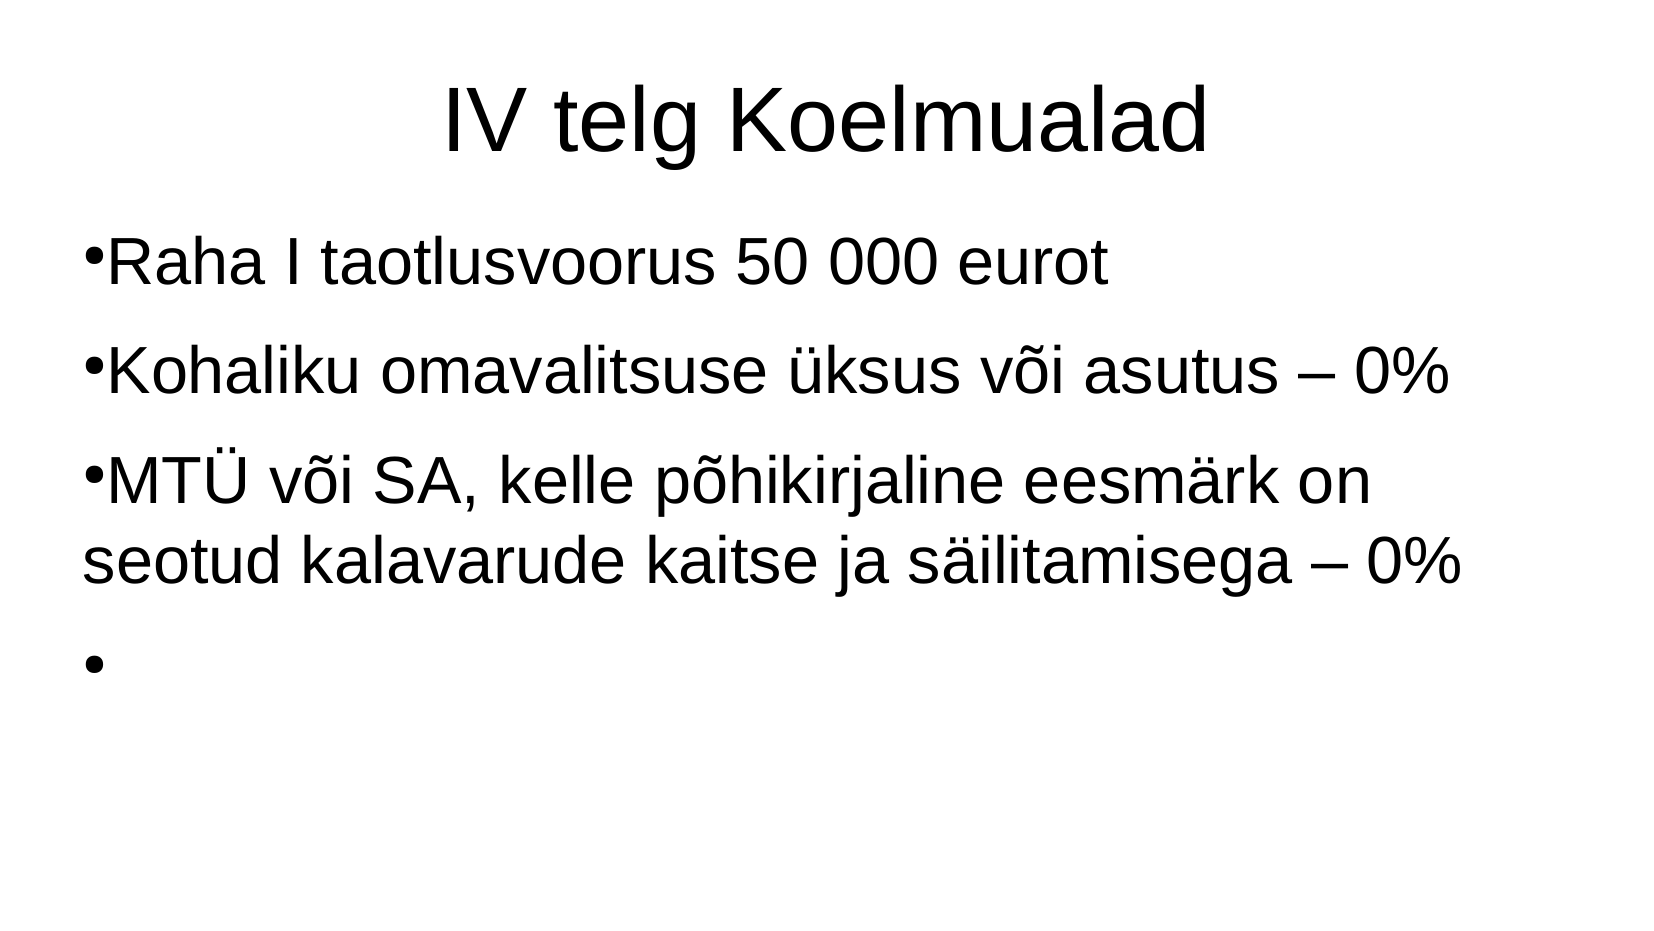

# IV telg Koelmualad
Raha I taotlusvoorus 50 000 eurot
Kohaliku omavalitsuse üksus või asutus – 0%
MTÜ või SA, kelle põhikirjaline eesmärk on seotud kalavarude kaitse ja säilitamisega – 0%